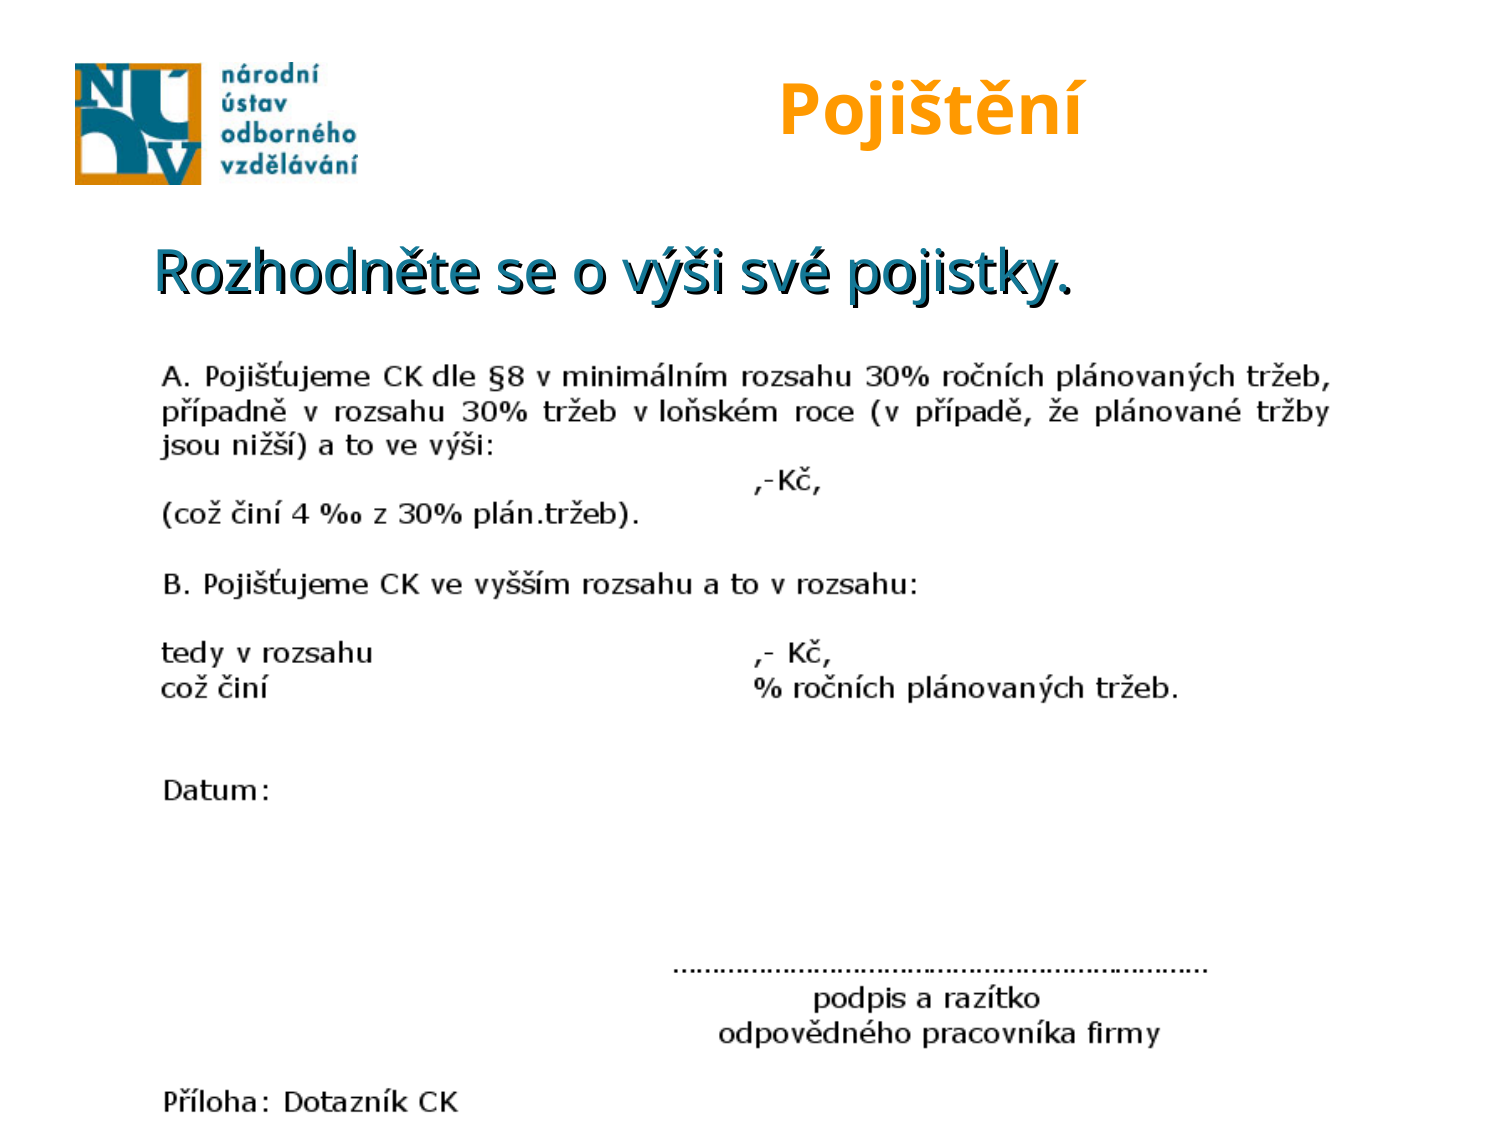

# Pojištění
Rozhodněte se o výši své pojistky.